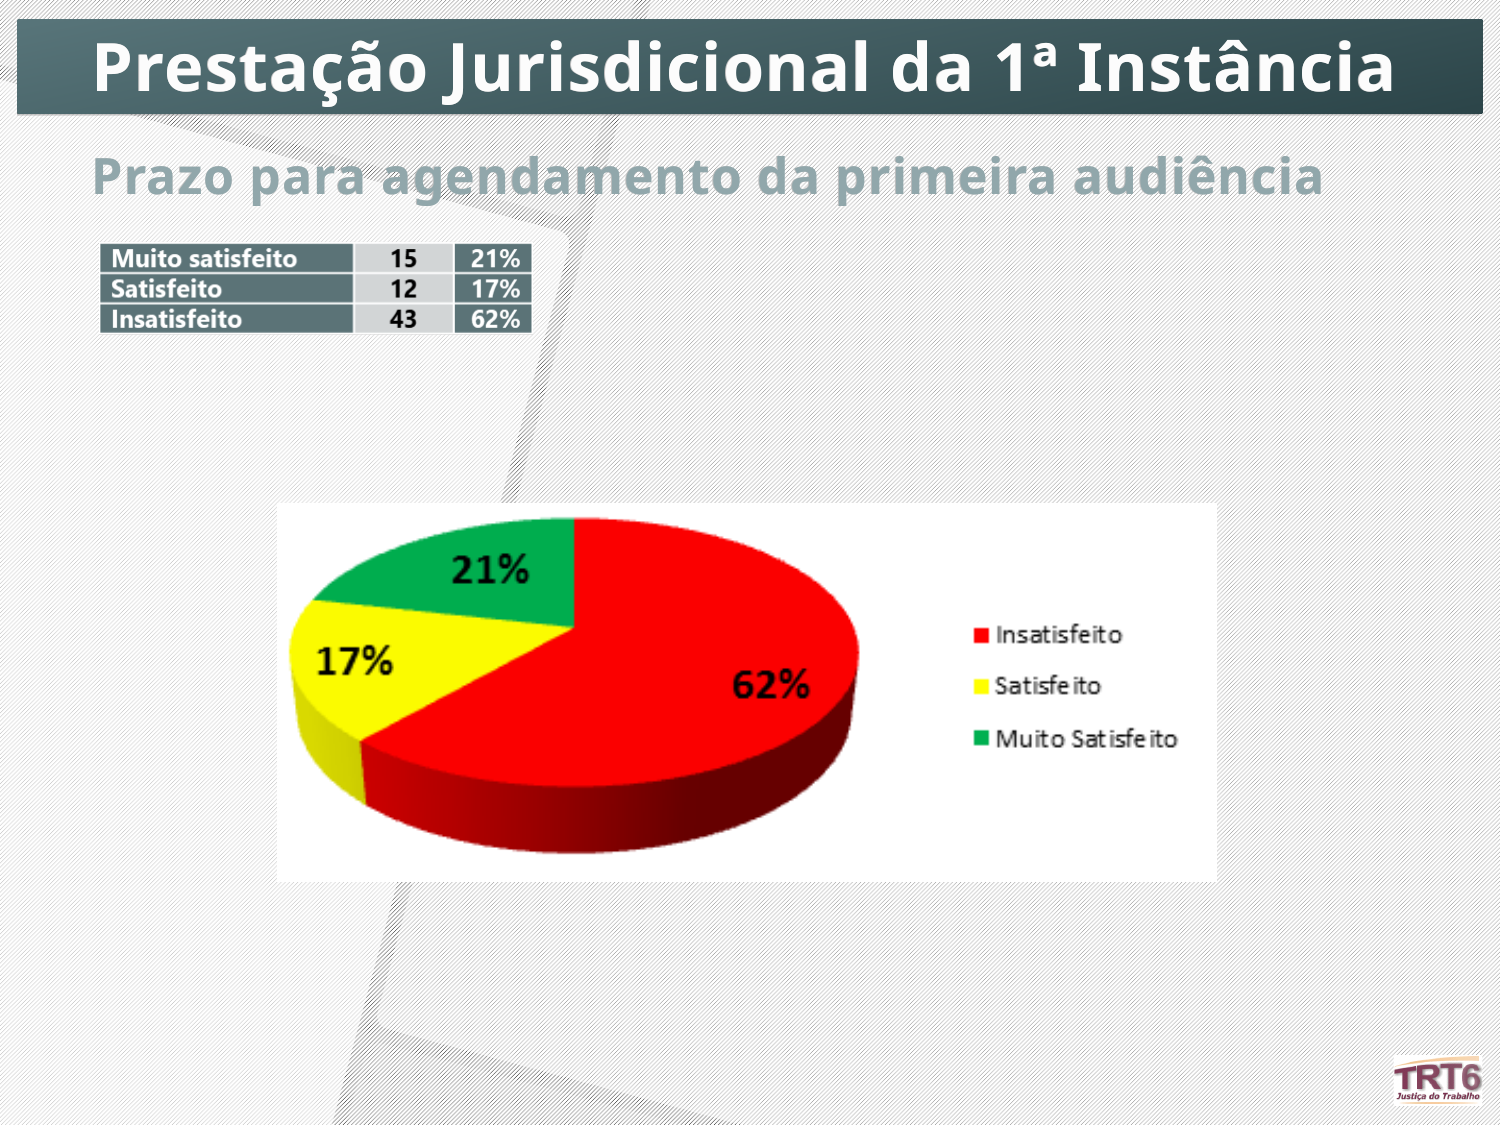

Prestação Jurisdicional da 1ª Instância
Prazo para agendamento da primeira audiência